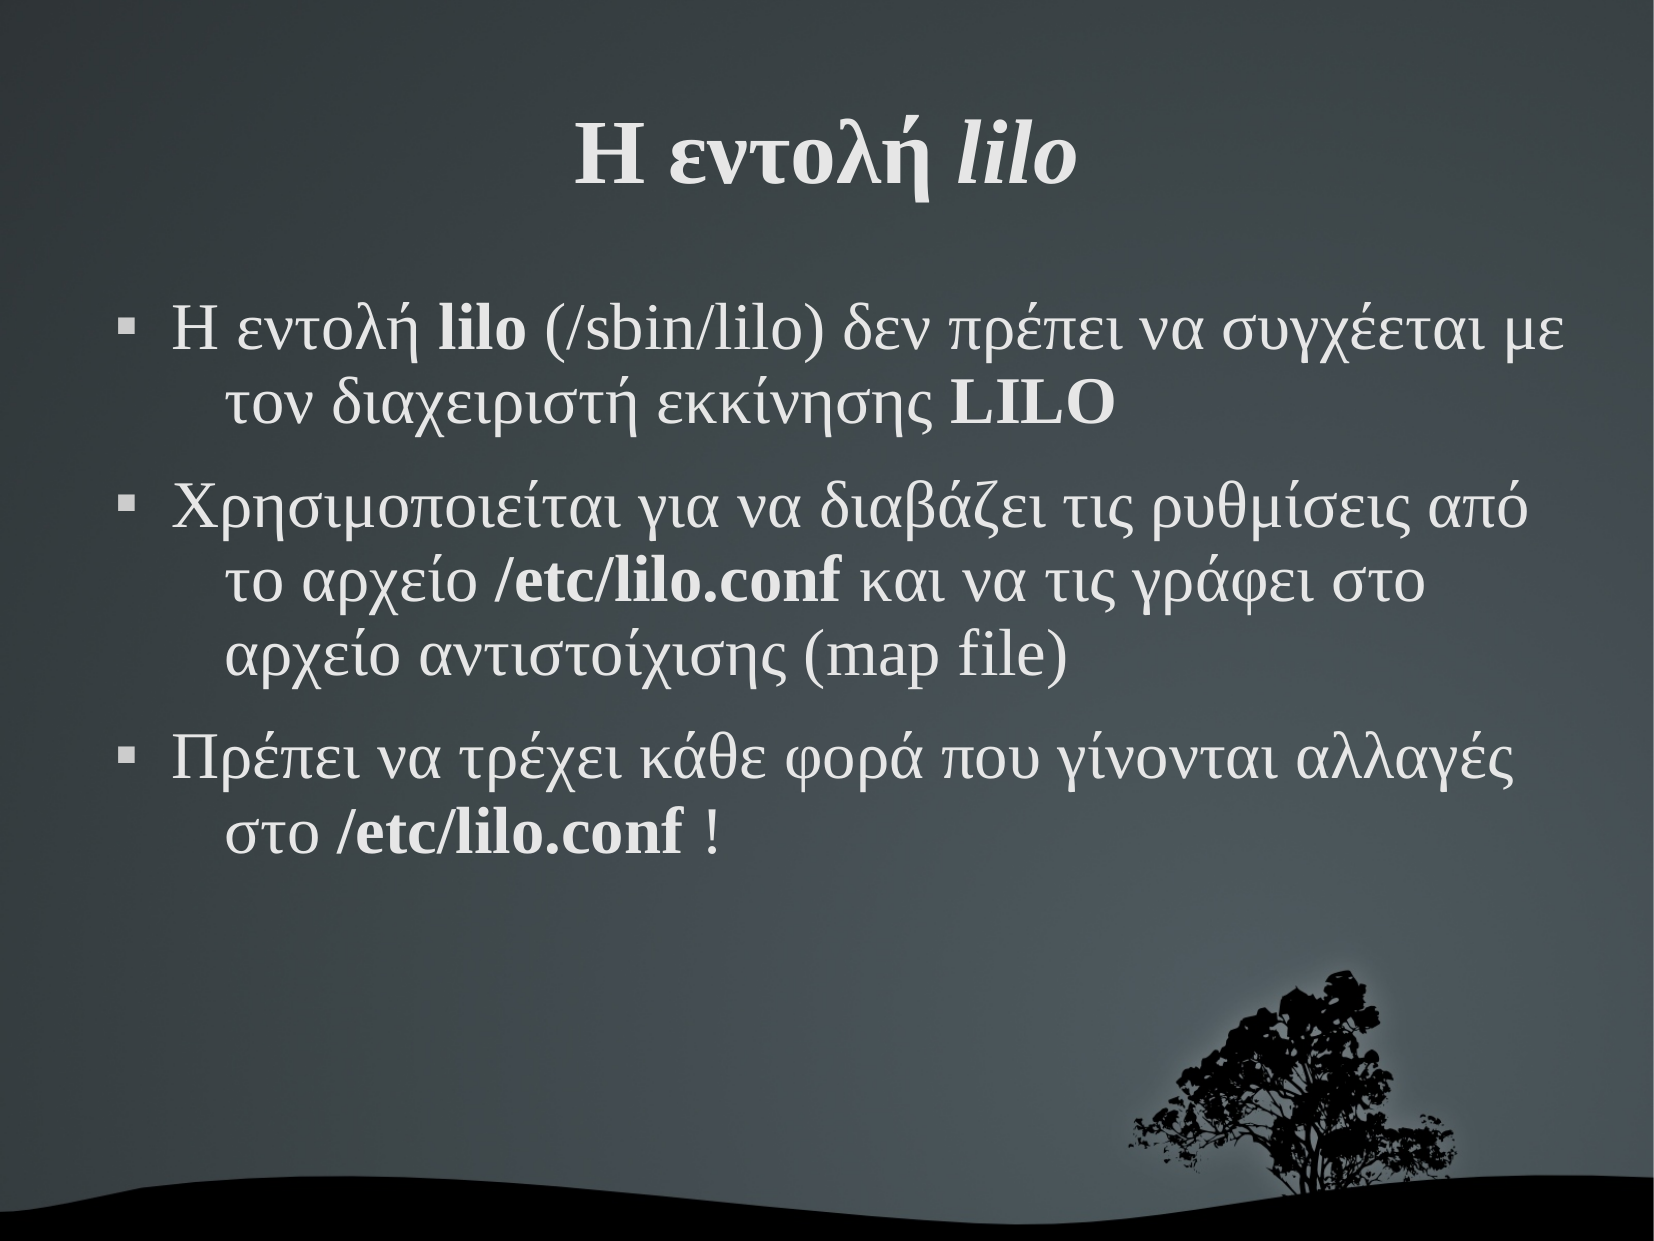

# Η εντολή lilo
Η εντολή lilo (/sbin/lilo) δεν πρέπει να συγχέεται με τον διαχειριστή εκκίνησης LILO
Χρησιμοποιείται για να διαβάζει τις ρυθμίσεις από το αρχείο /etc/lilo.conf και να τις γράφει στο αρχείο αντιστοίχισης (map file)
Πρέπει να τρέχει κάθε φορά που γίνονται αλλαγές στο /etc/lilo.conf !